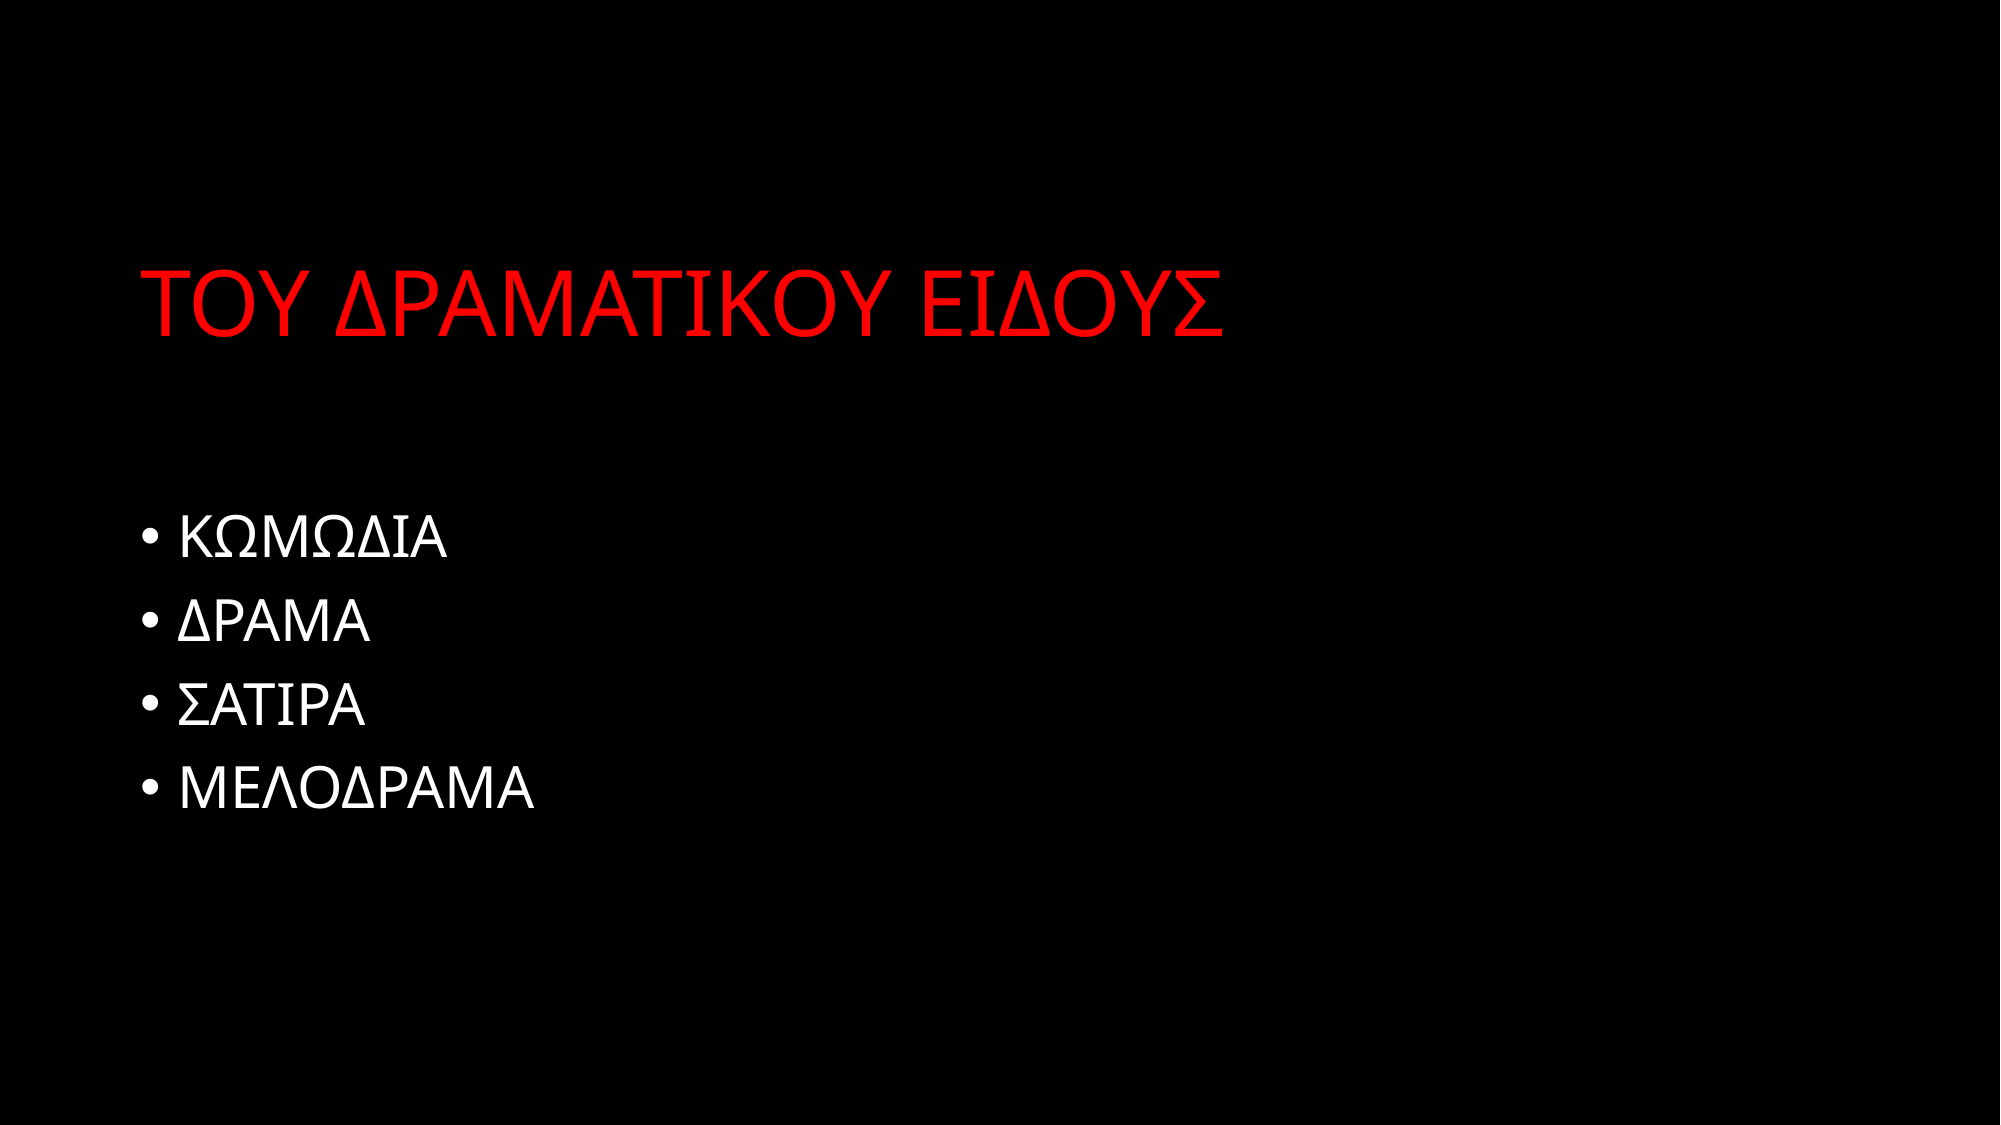

# ΤΟΥ ΔΡΑΜΑΤΙΚΟΥ ΕΙΔΟΥΣ
ΚΩΜΩΔΙΑ
ΔΡΑΜΑ
ΣΑΤΙΡΑ
ΜΕΛΟΔΡΑΜΑ